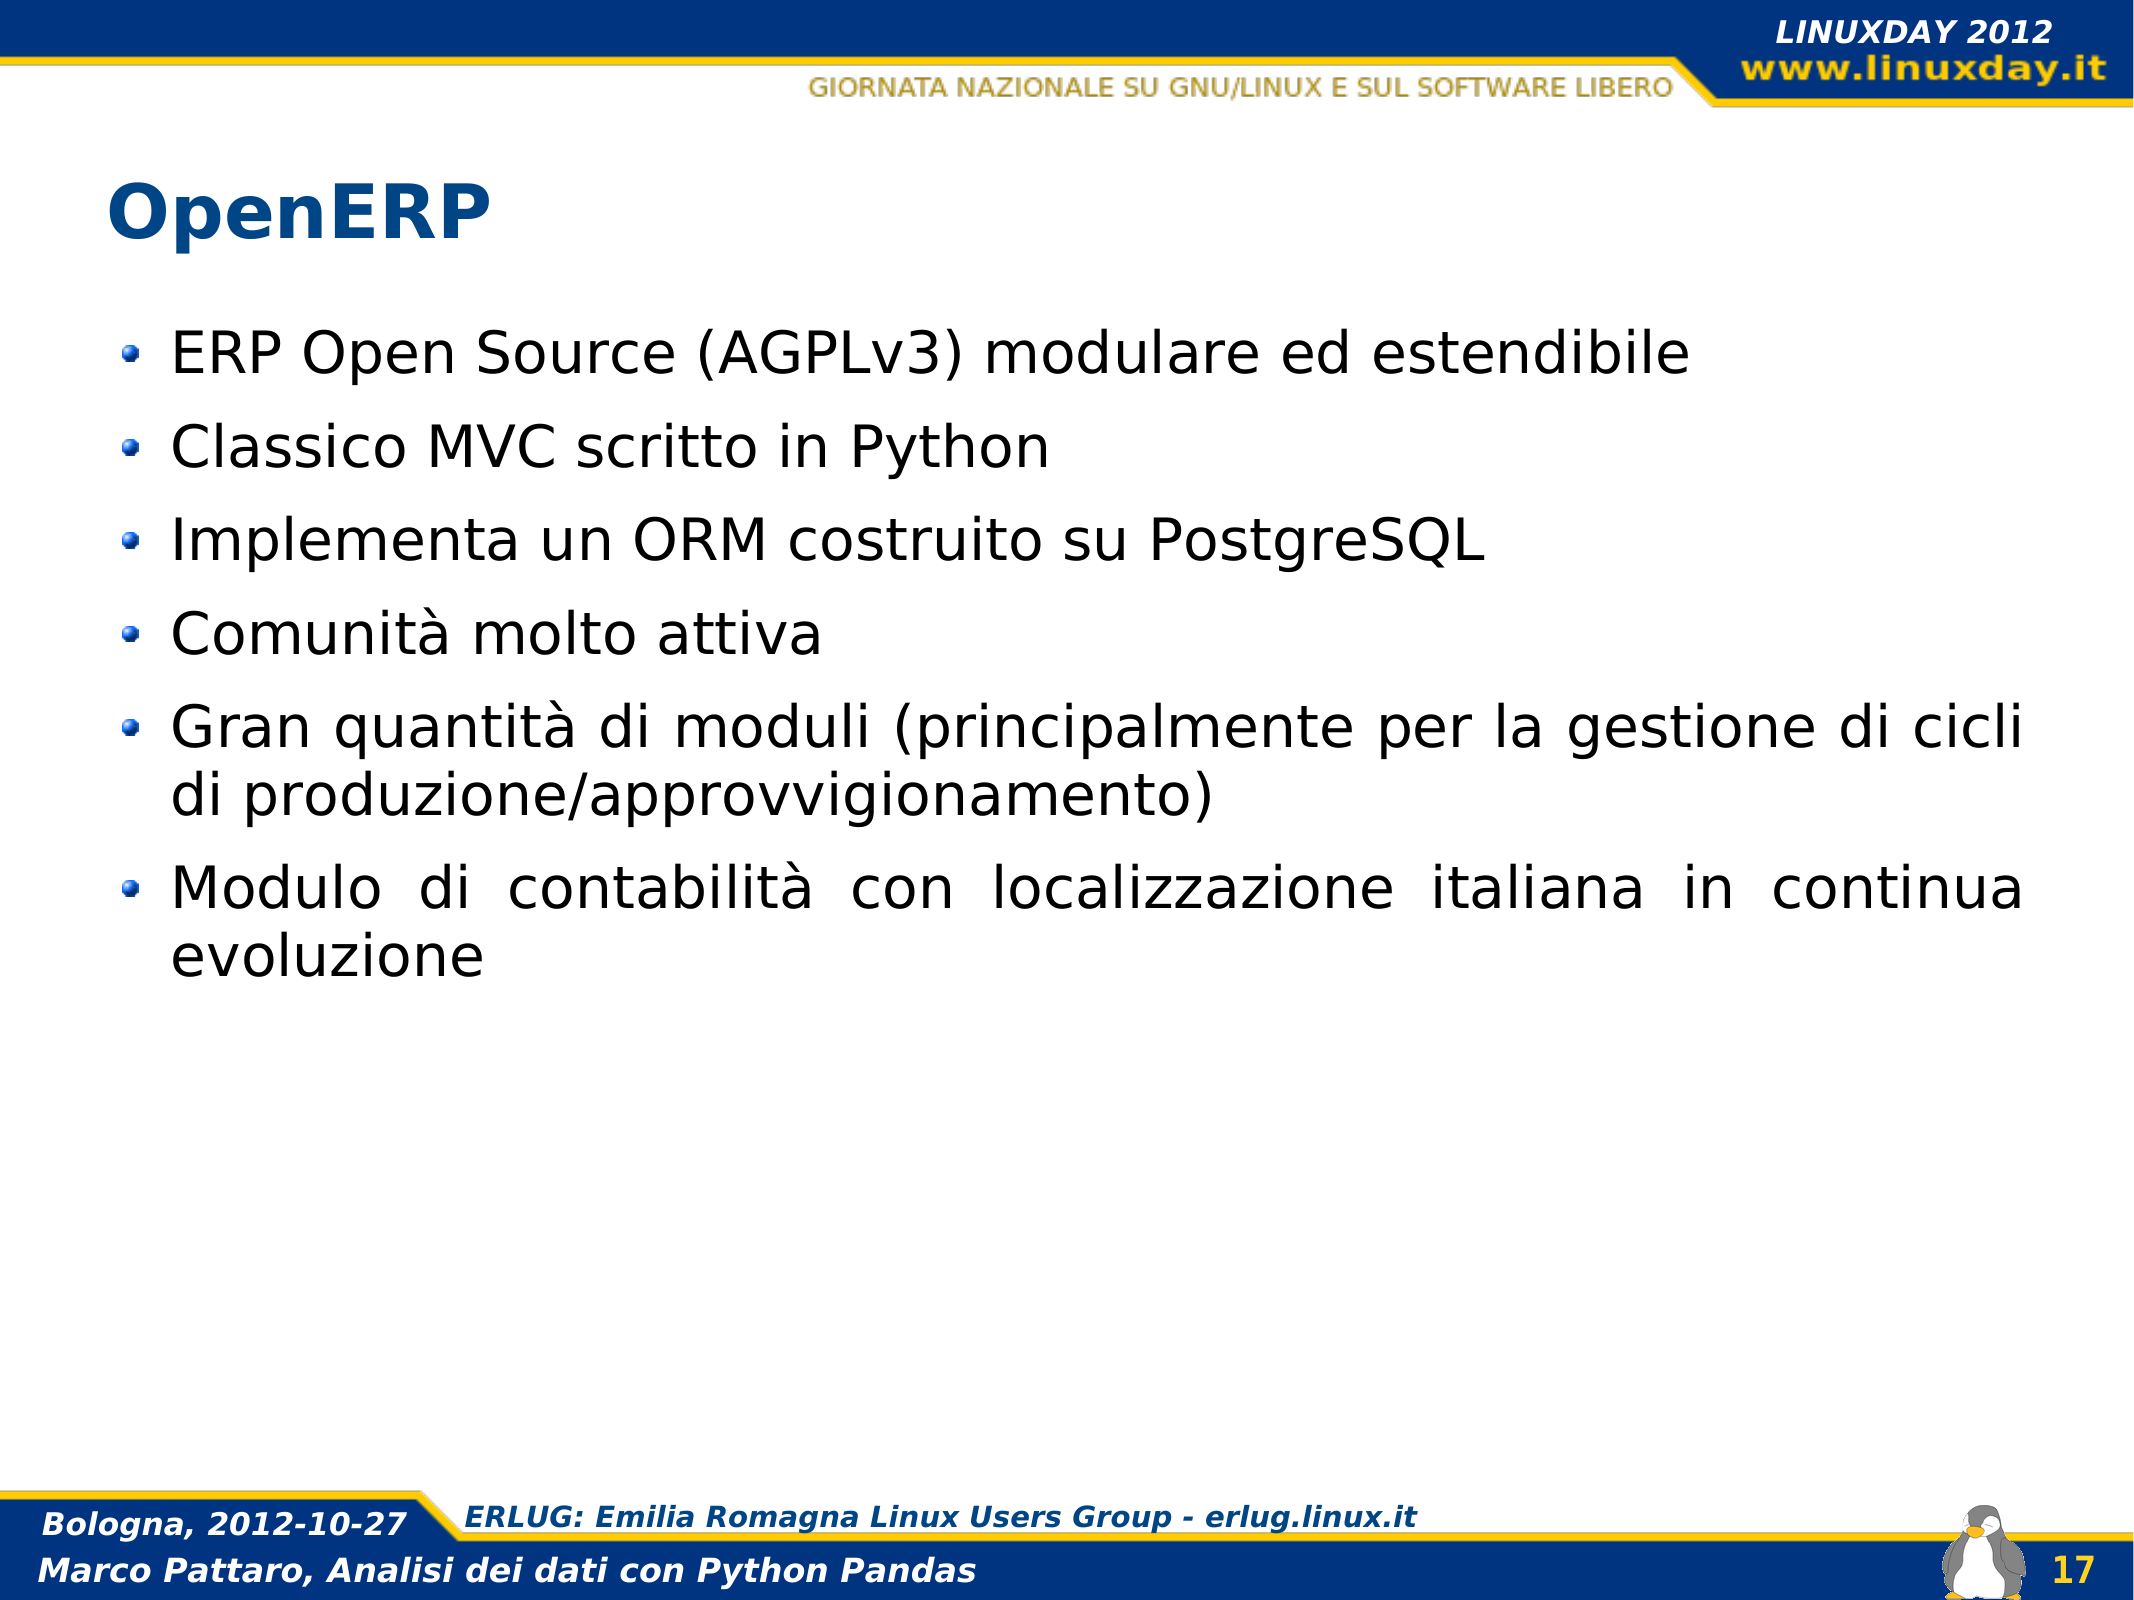

# OpenERP
ERP Open Source (AGPLv3) modulare ed estendibile
Classico MVC scritto in Python
Implementa un ORM costruito su PostgreSQL
Comunità molto attiva
Gran quantità di moduli (principalmente per la gestione di cicli di produzione/approvvigionamento)
Modulo di contabilità con localizzazione italiana in continua evoluzione